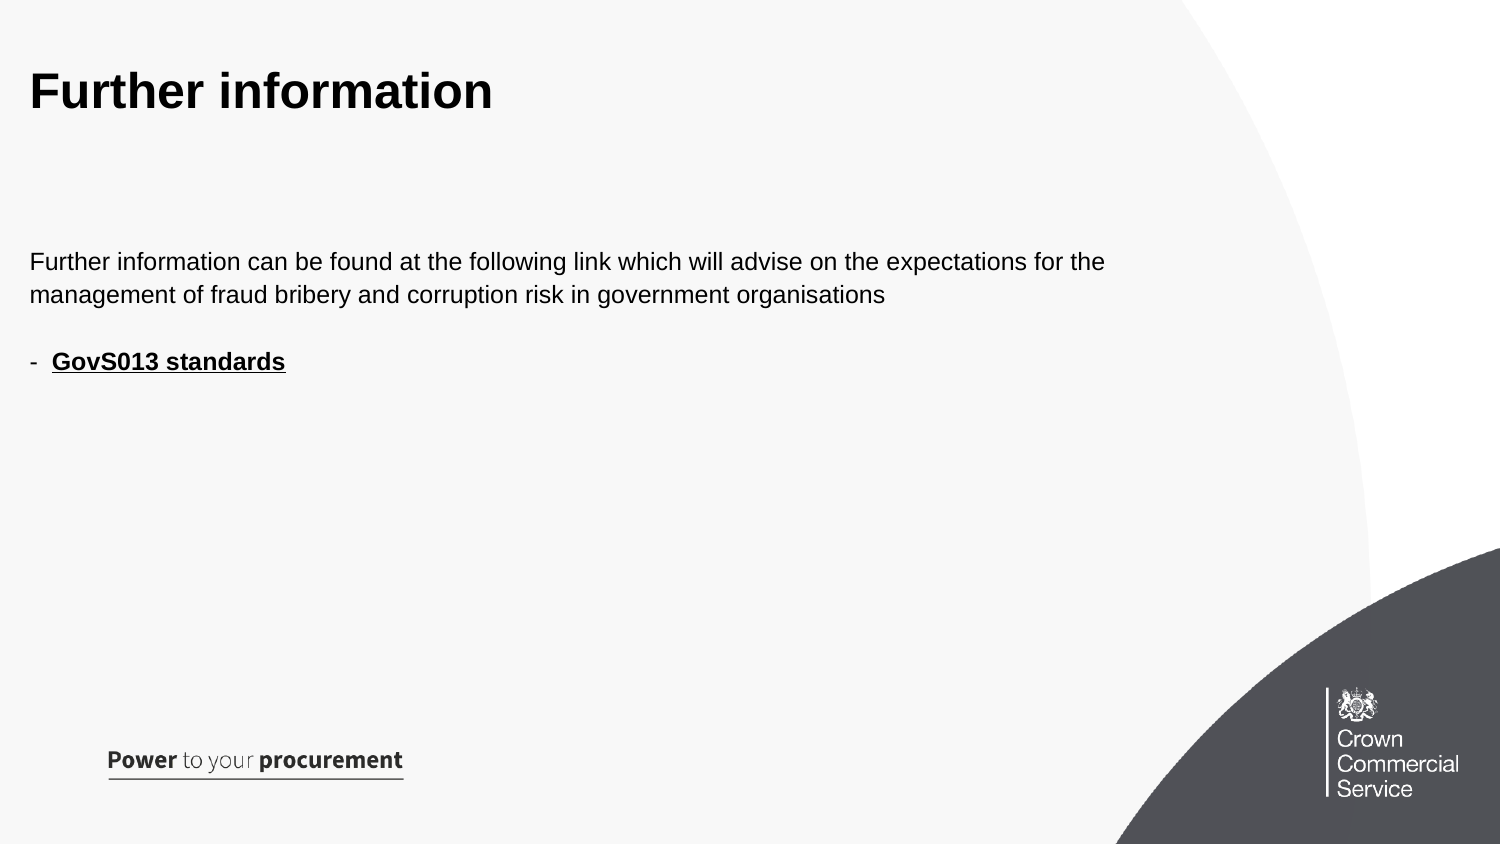

Further information
Further information can be found at the following link which will advise on the expectations for the management of fraud bribery and corruption risk in government organisations
- GovS013 standards